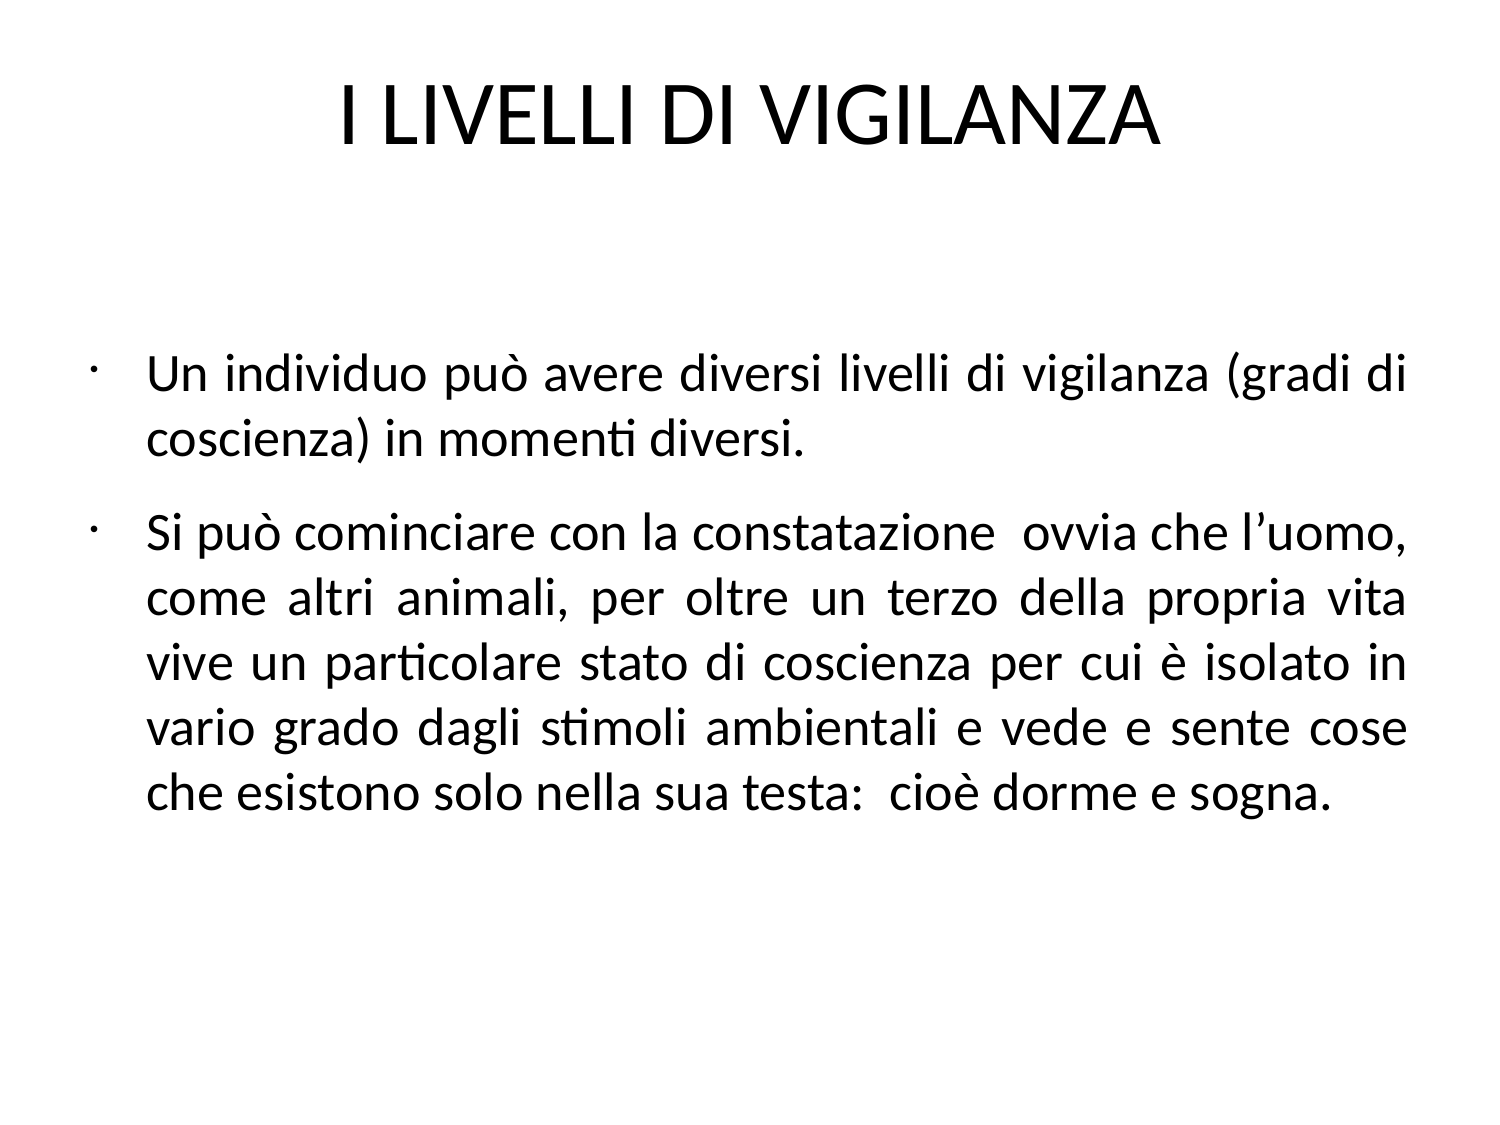

# I LIVELLI DI VIGILANZA
Un individuo può avere diversi livelli di vigilanza (gradi di coscienza) in momenti diversi.
Si può cominciare con la constatazione ovvia che l’uomo, come altri animali, per oltre un terzo della propria vita vive un particolare stato di coscienza per cui è isolato in vario grado dagli stimoli ambientali e vede e sente cose che esistono solo nella sua testa: cioè dorme e sogna.